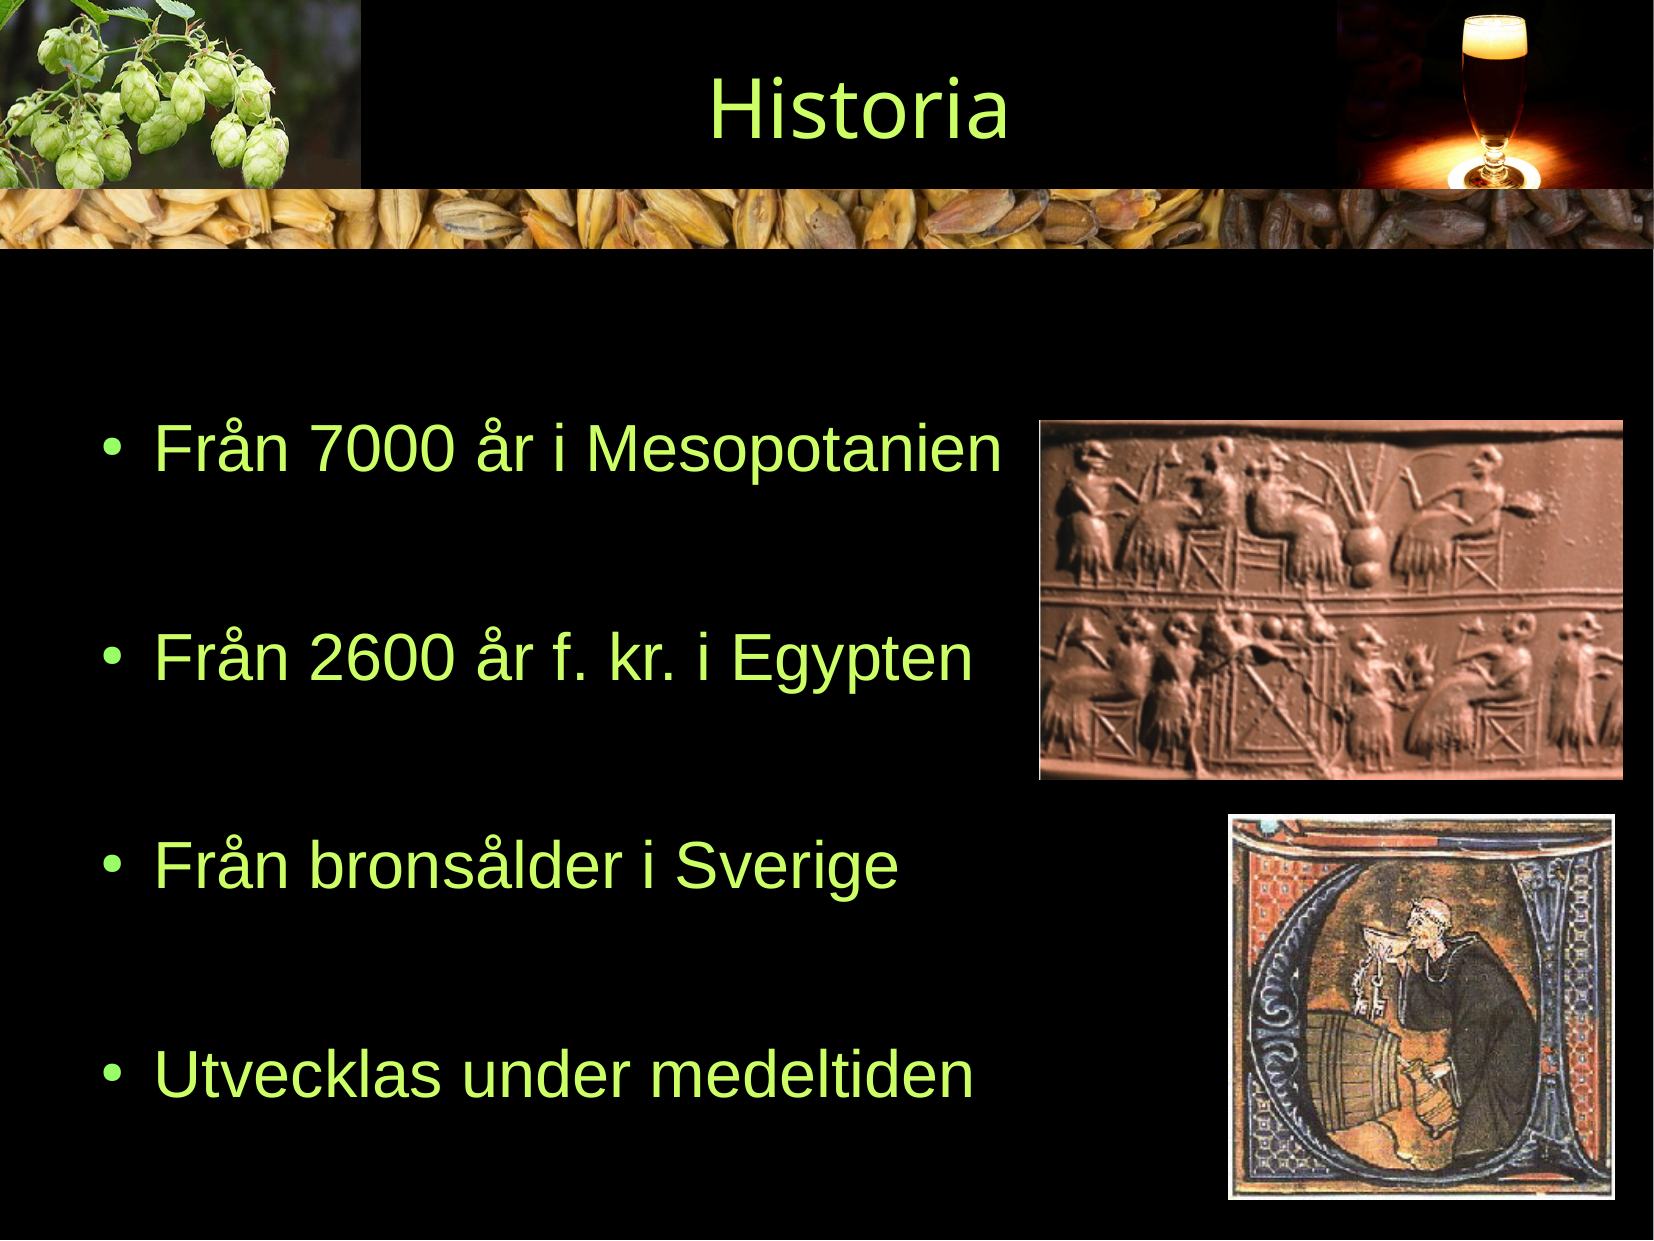

#
 Historia
Från 7000 år i Mesopotanien
Från 2600 år f. kr. i Egypten
Från bronsålder i Sverige
Utvecklas under medeltiden